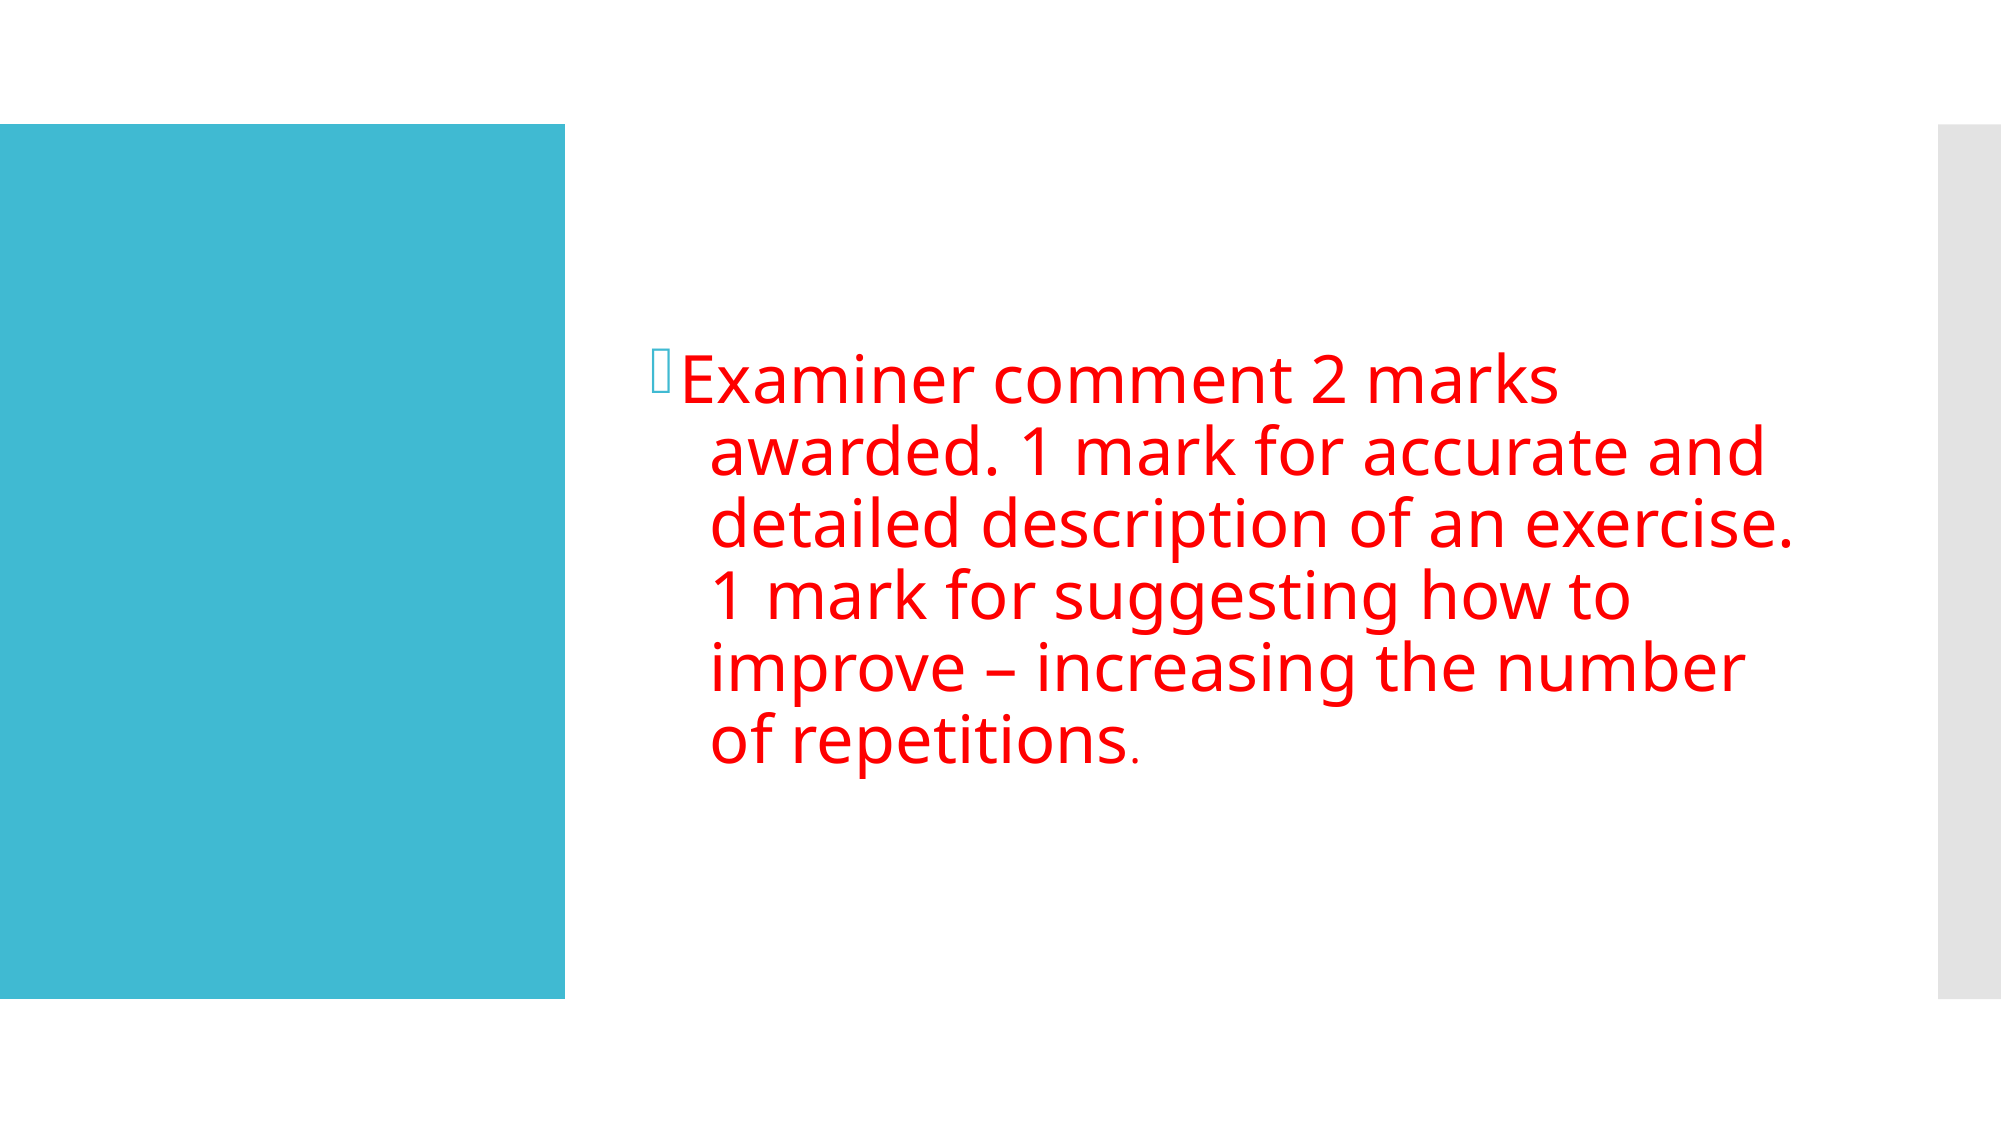

Examiner comment 2 marks awarded. 1 mark for accurate and detailed description of an exercise. 1 mark for suggesting how to improve – increasing the number of repetitions.
#